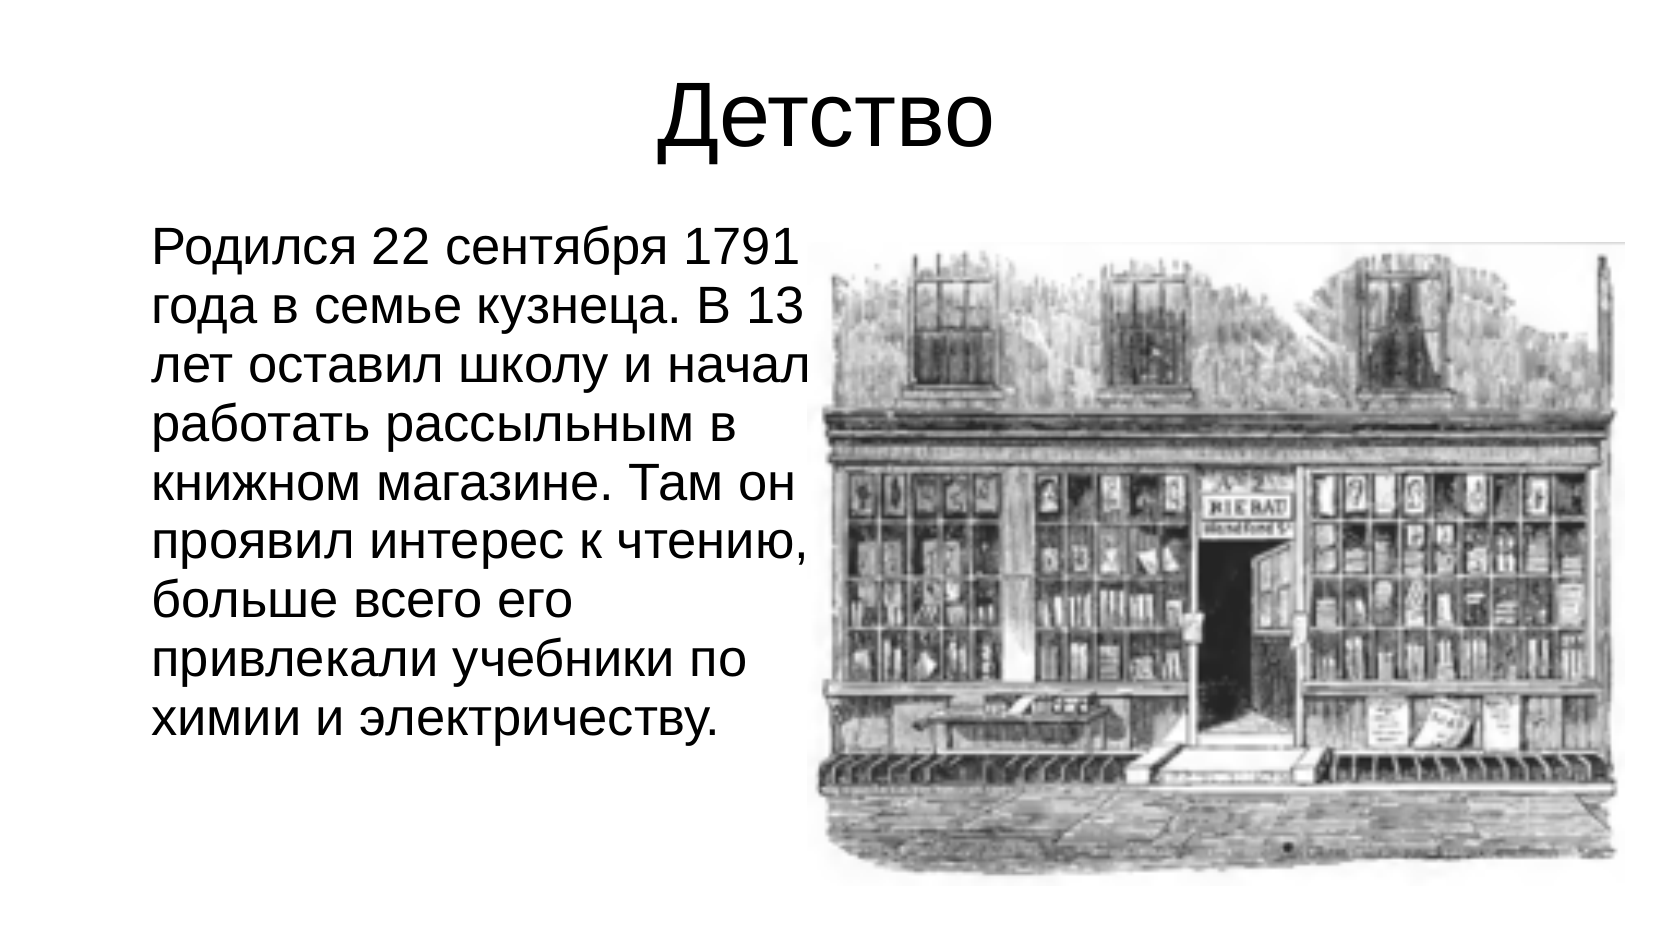

# Детство
Родился 22 сентября 1791 года в семье кузнеца. В 13 лет оставил школу и начал работать рассыльным в книжном магазине. Там он проявил интерес к чтению, больше всего его привлекали учебники по химии и электричеству.